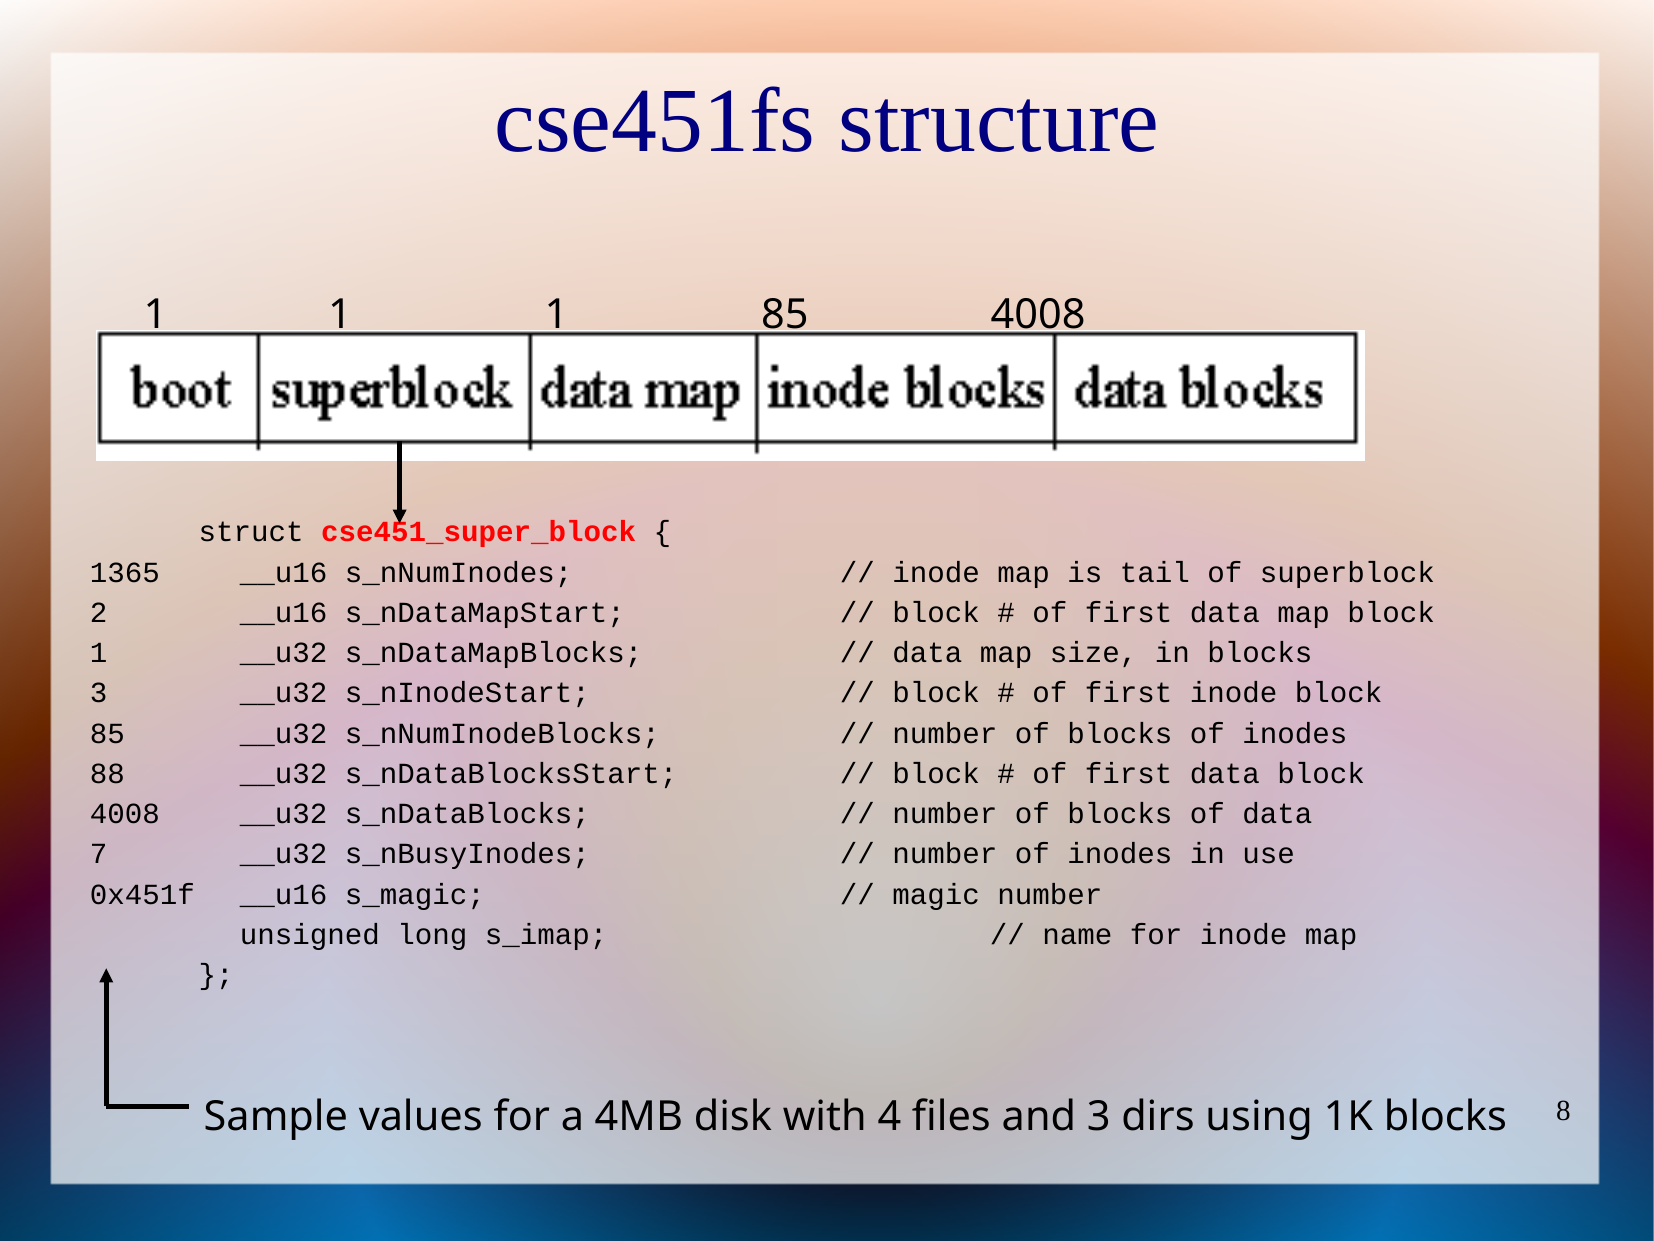

# cse451fs structure
 1 1 1 85 4008
	 struct cse451_super_block {
1365 	__u16 s_nNumInodes; 		// inode map is tail of superblock
2		__u16 s_nDataMapStart;		// block # of first data map block
1		__u32 s_nDataMapBlocks; 		// data map size, in blocks
3		__u32 s_nInodeStart; 		// block # of first inode block
85	 	__u32 s_nNumInodeBlocks;		// number of blocks of inodes
88		__u32 s_nDataBlocksStart;		// block # of first data block
4008	__u32 s_nDataBlocks; 		// number of blocks of data
7		__u32 s_nBusyInodes; 		// number of inodes in use
0x451f	__u16 s_magic; 			// magic number
		unsigned long s_imap; 			// name for inode map
	 };
Sample values for a 4MB disk with 4 files and 3 dirs using 1K blocks
8